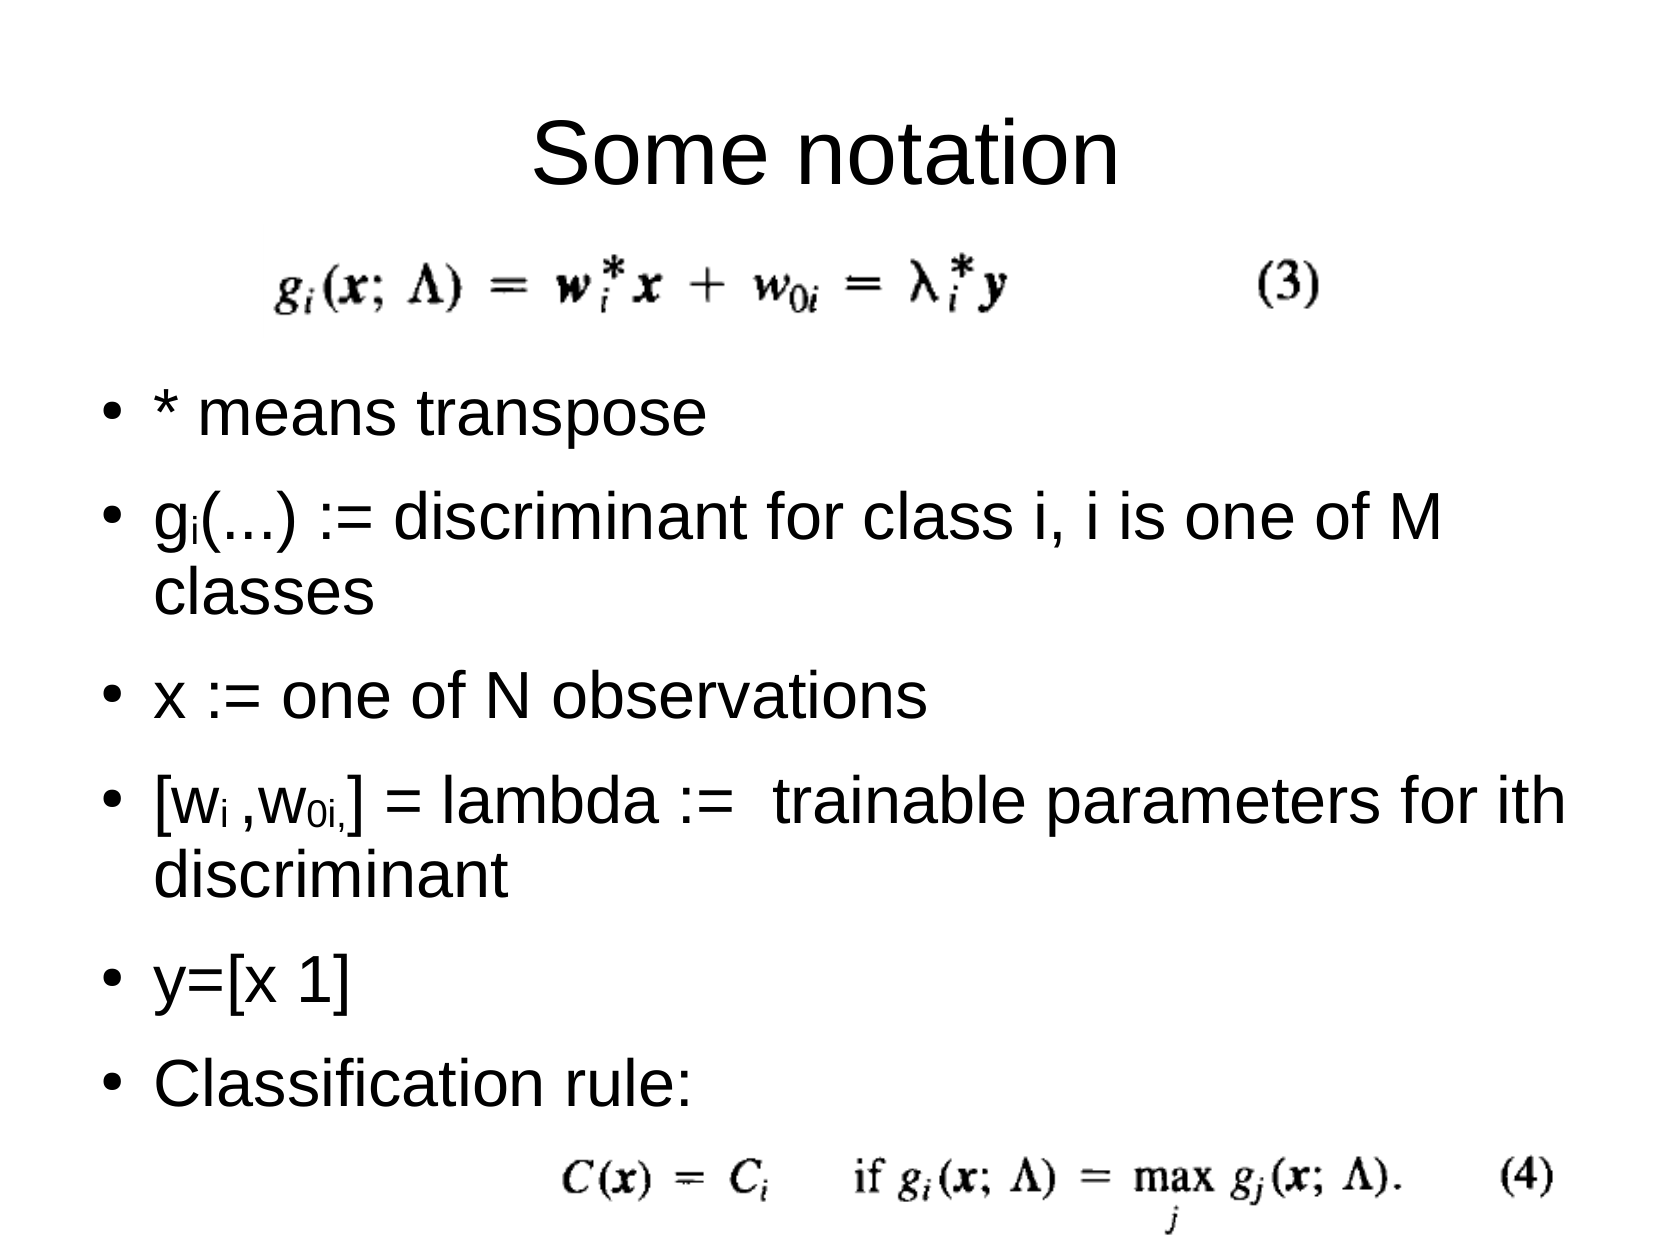

# Some notation
* means transpose
gi(...) := discriminant for class i, i is one of M classes
x := one of N observations
[wi ,w0i,] = lambda := trainable parameters for ith discriminant
y=[x 1]
Classification rule: